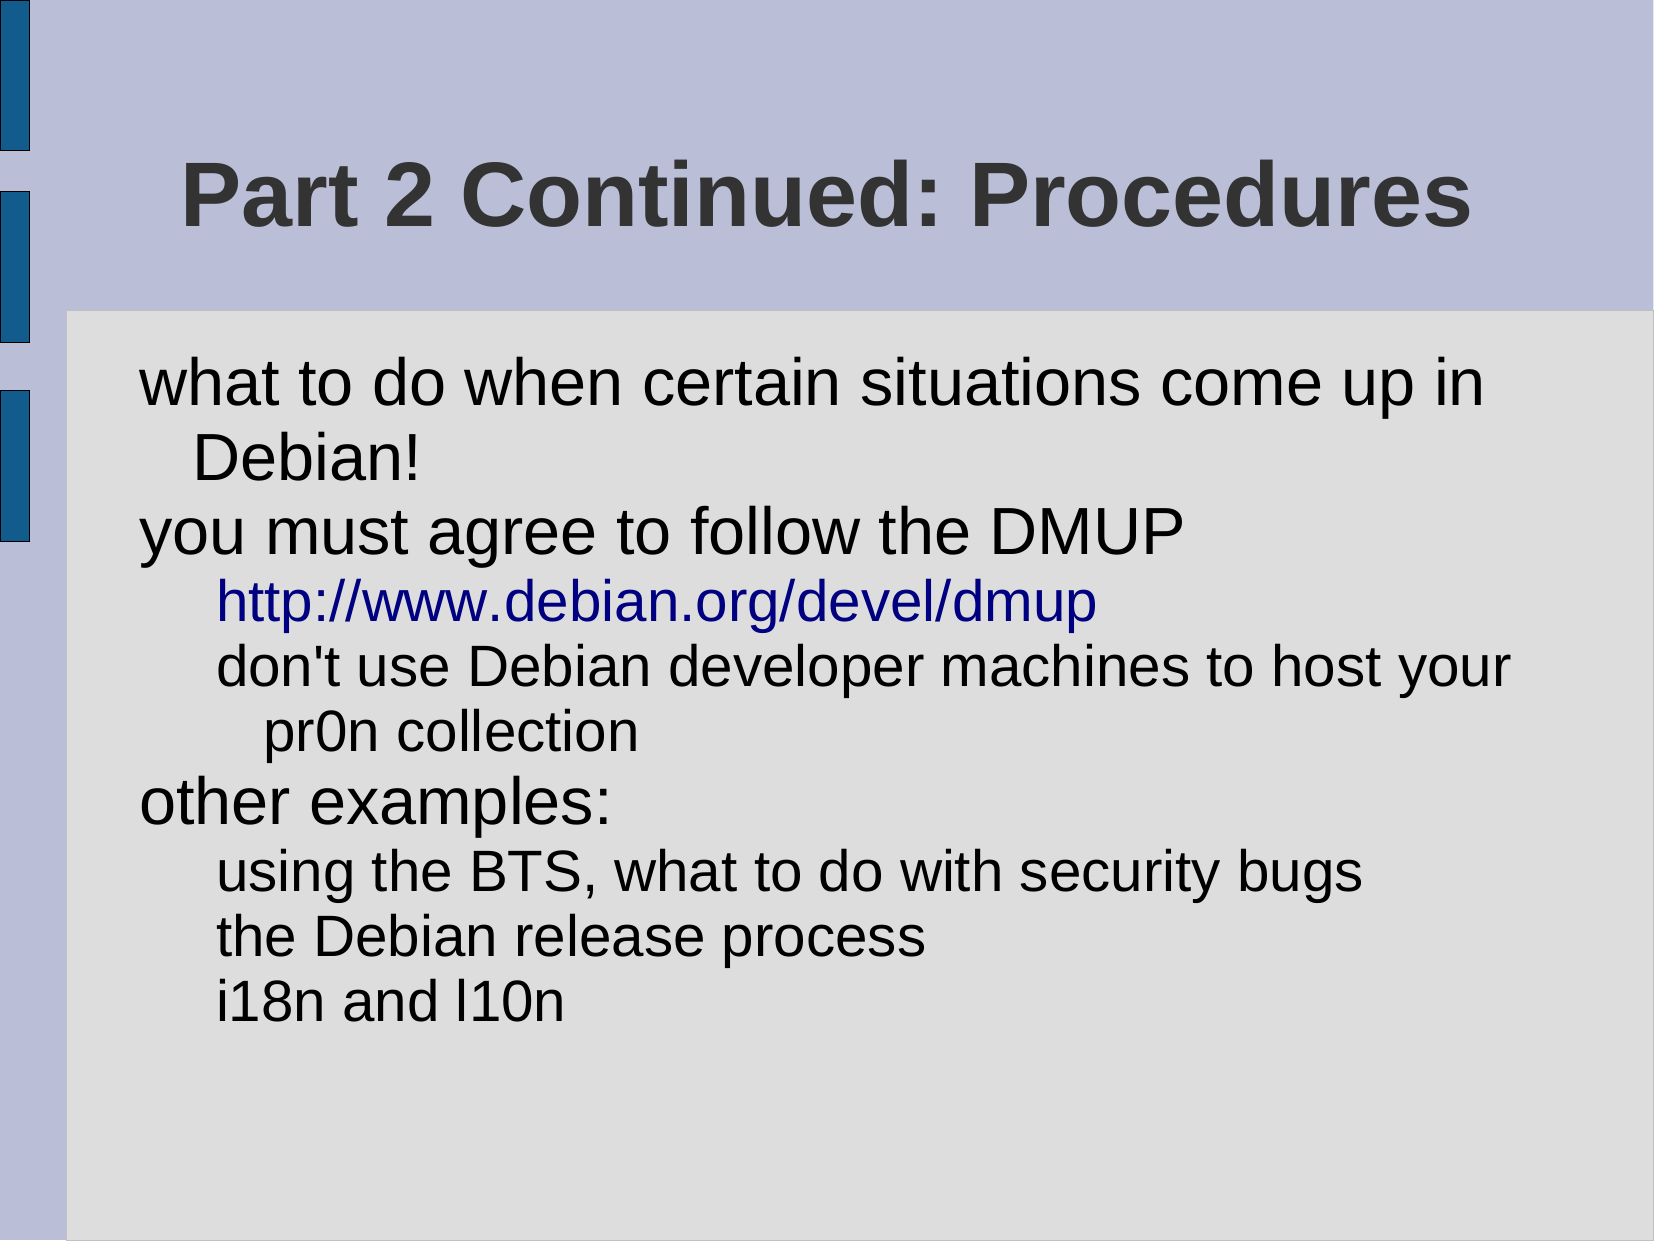

# Part 2 Continued: Procedures
what to do when certain situations come up in Debian!
you must agree to follow the DMUP
http://www.debian.org/devel/dmup
don't use Debian developer machines to host your pr0n collection
other examples:
using the BTS, what to do with security bugs
the Debian release process
i18n and l10n